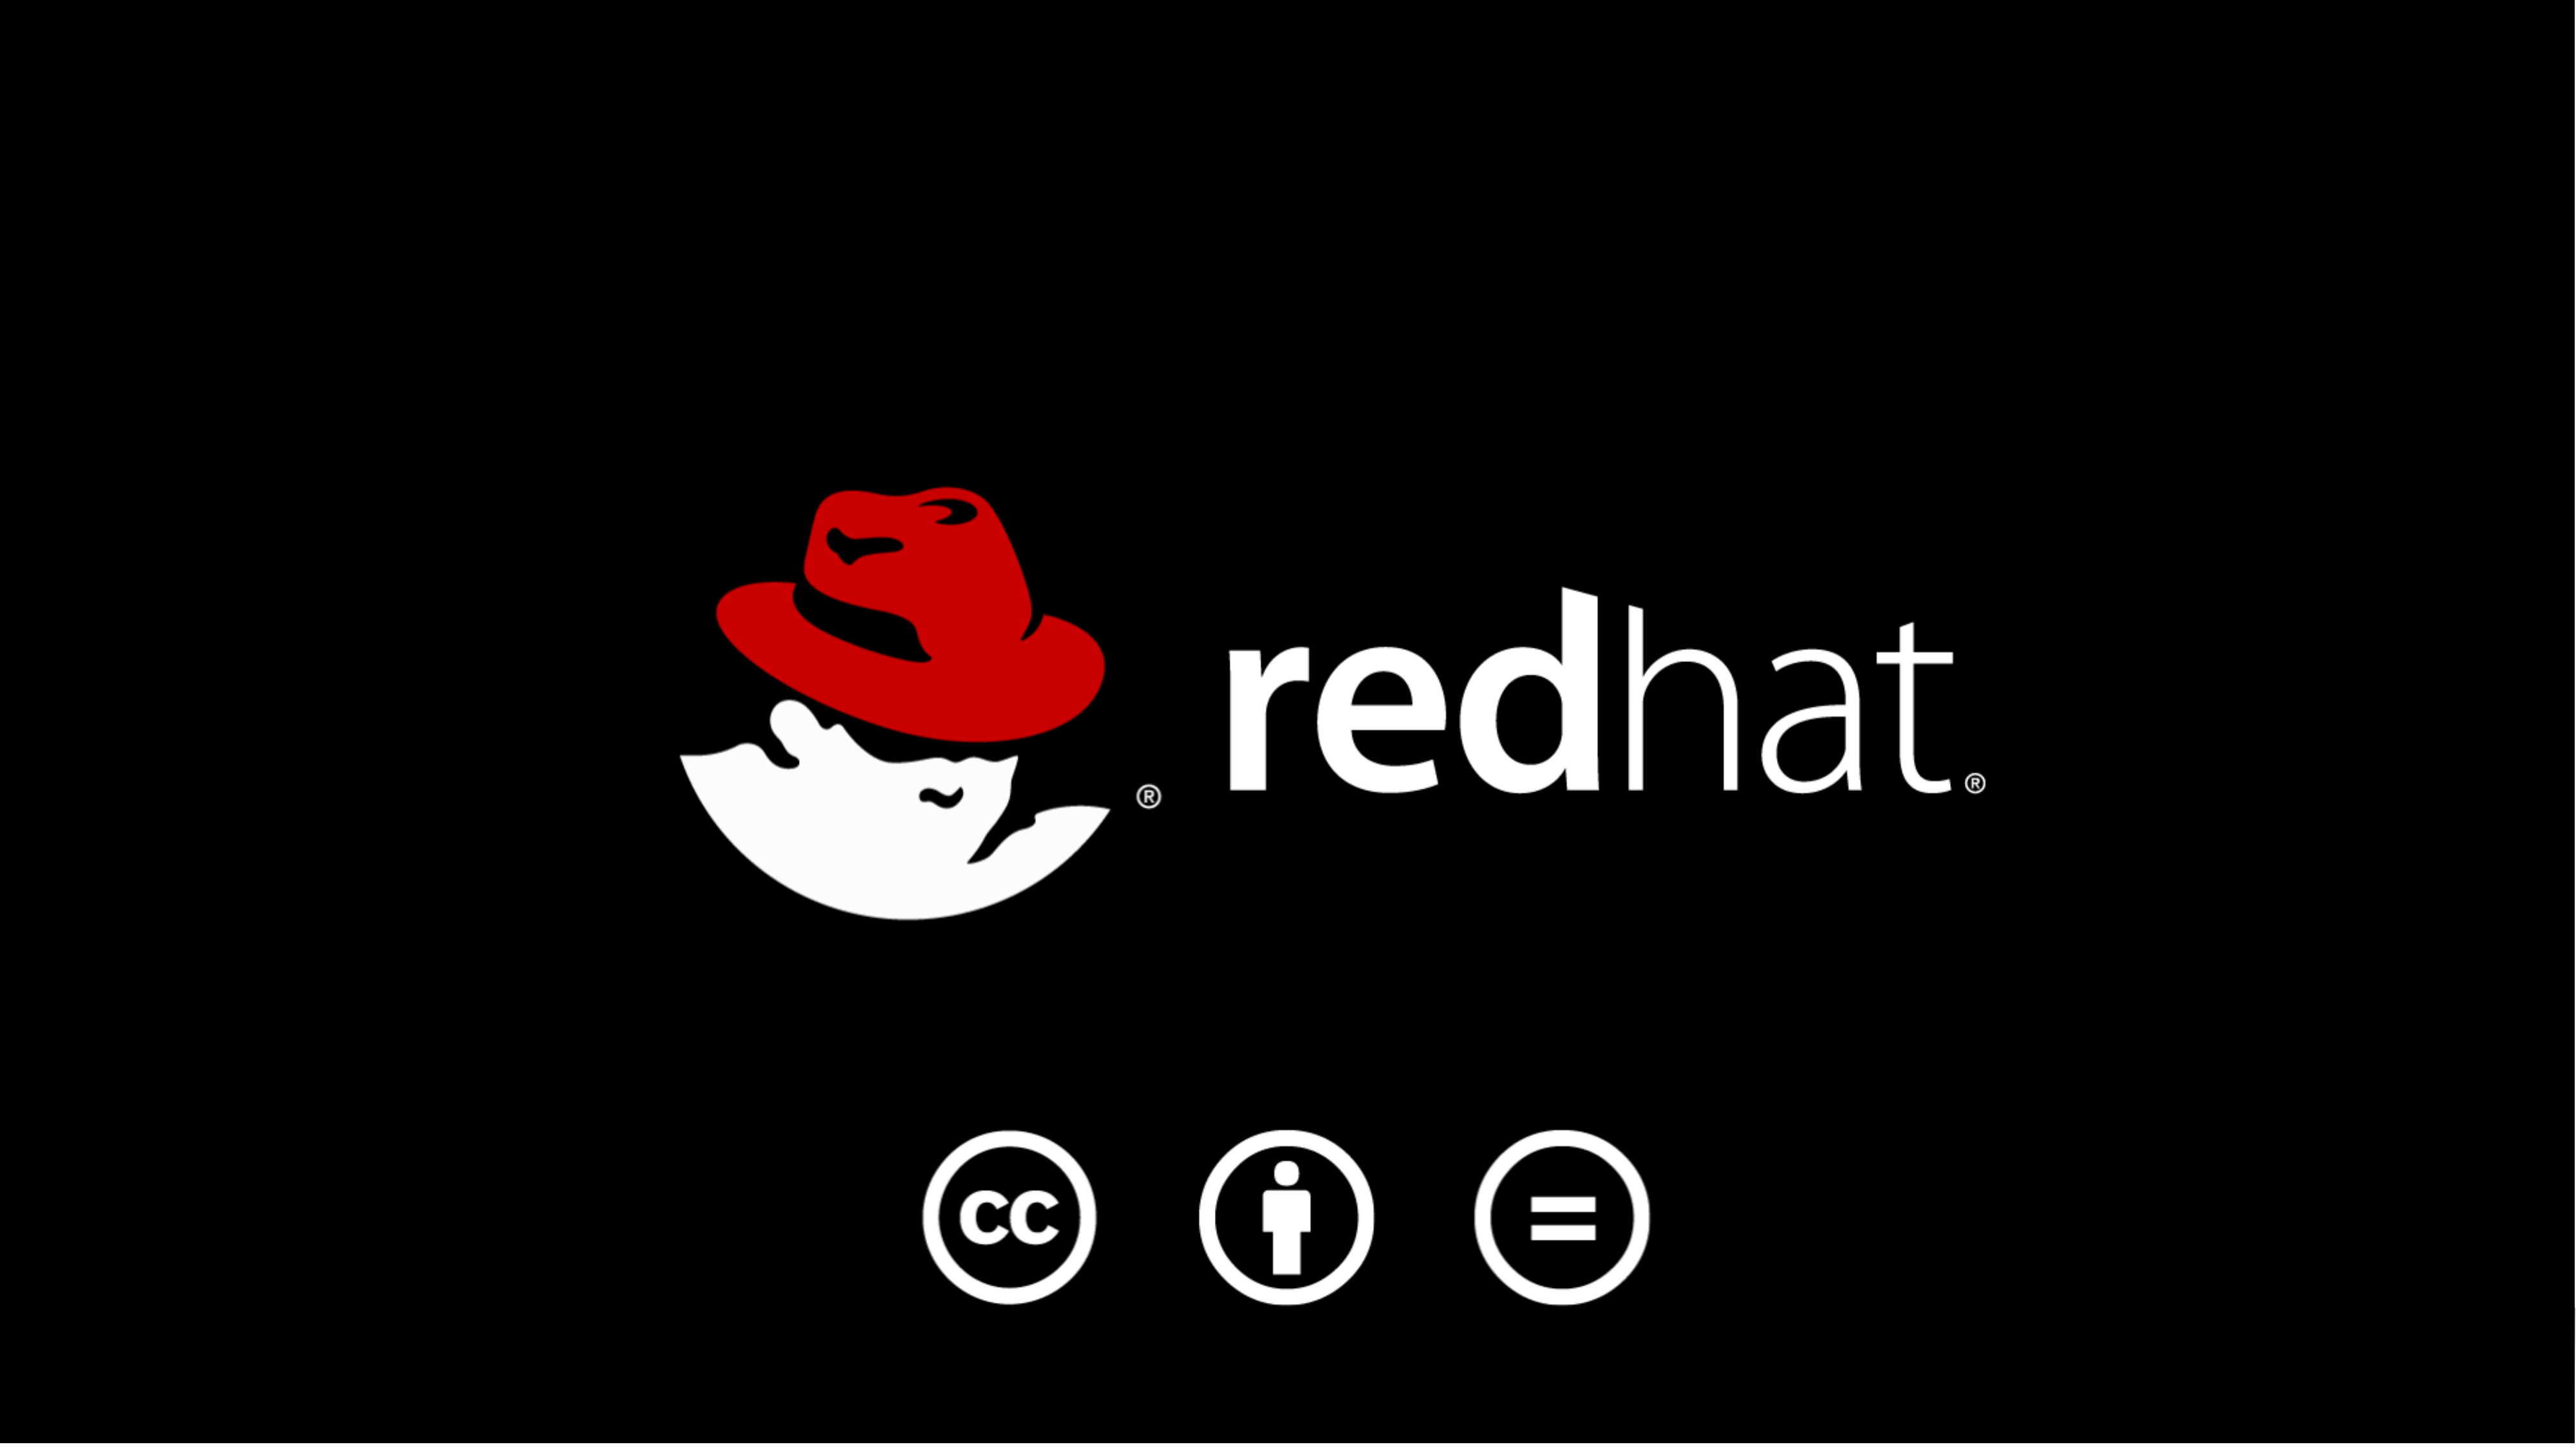

# Last slide
Please ensure that the following image is used as the last visual in your demo
INTERNAL ONLY | PRESENTER NAME